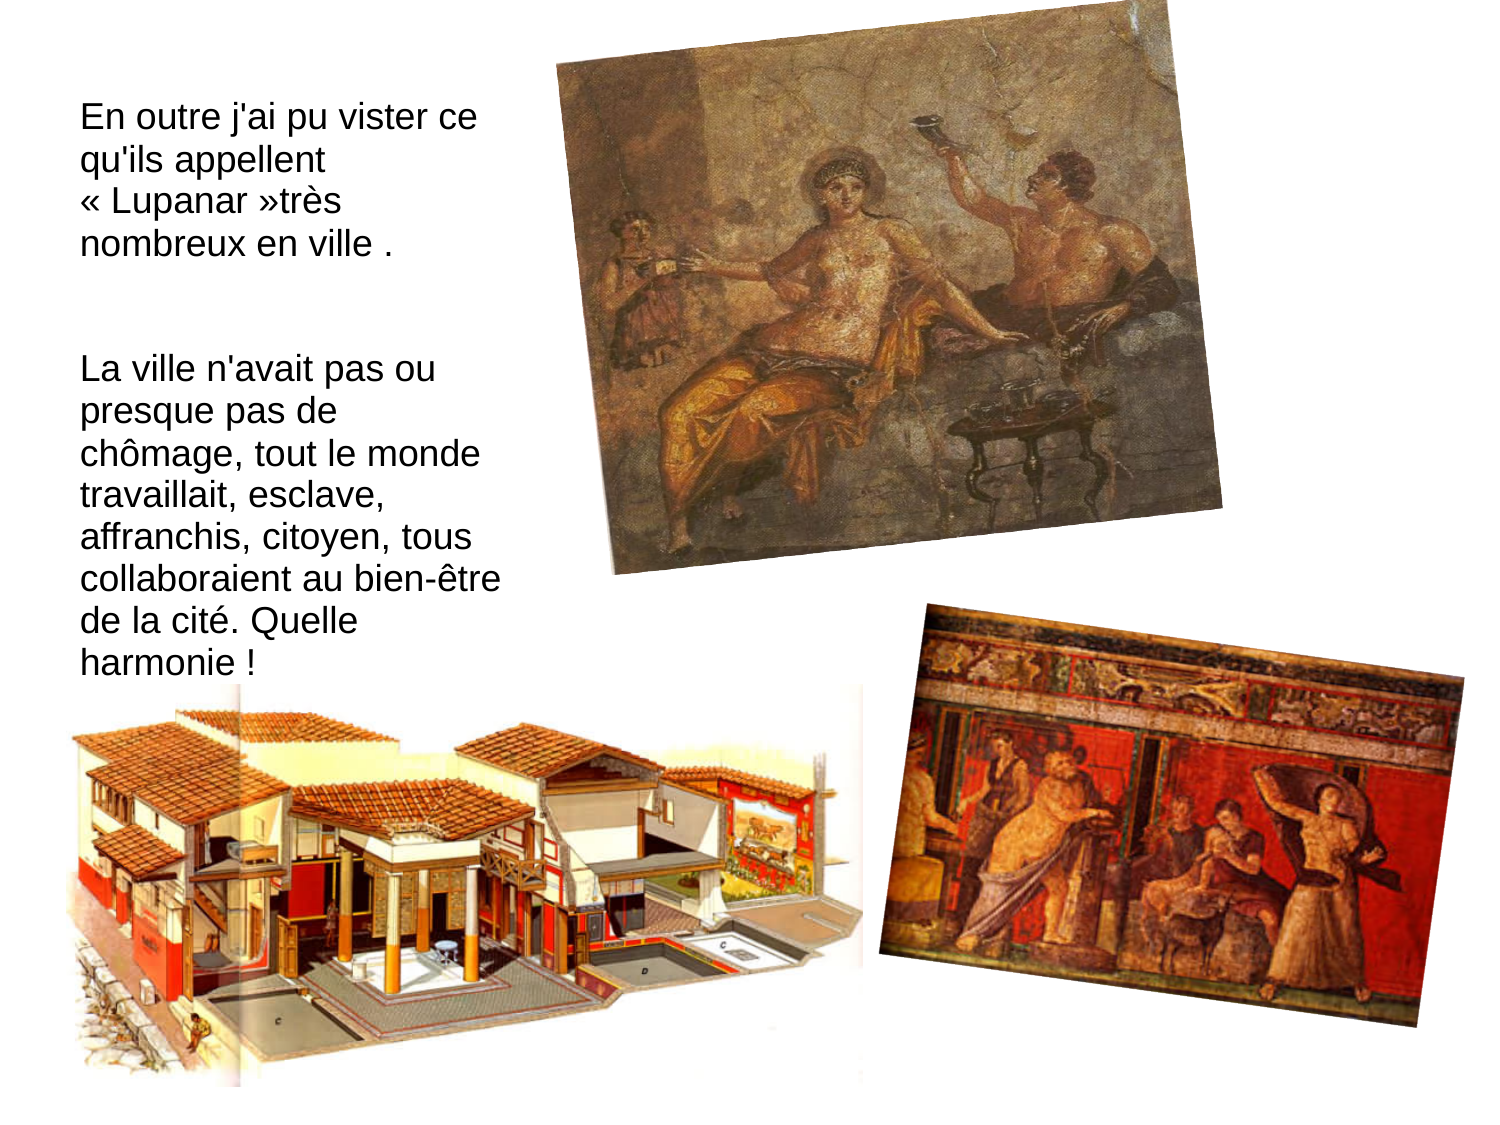

En outre j'ai pu vister ce qu'ils appellent « Lupanar »très nombreux en ville .
La ville n'avait pas ou presque pas de chômage, tout le monde travaillait, esclave, affranchis, citoyen, tous collaboraient au bien-être de la cité. Quelle harmonie !